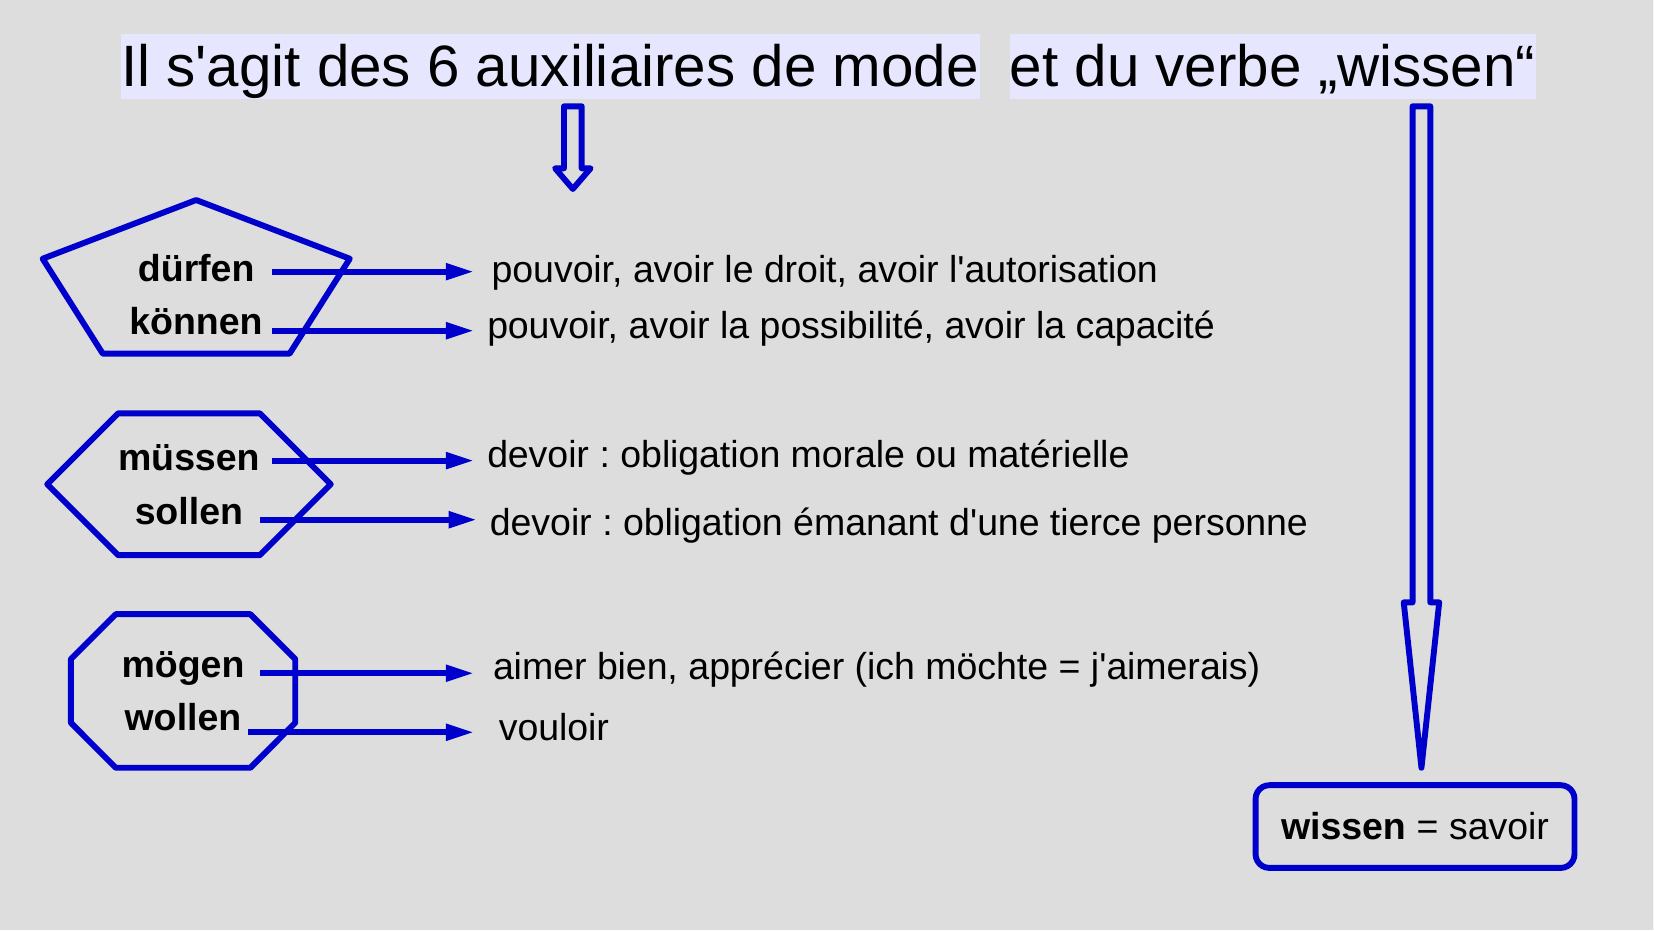

Il s'agit des 6 auxiliaires de mode
et du verbe „wissen“
dürfen
können
pouvoir, avoir le droit, avoir l'autorisation
pouvoir, avoir la possibilité, avoir la capacité
müssen
sollen
devoir : obligation morale ou matérielle
devoir : obligation émanant d'une tierce personne
mögen
wollen
aimer bien, apprécier (ich möchte = j'aimerais)
vouloir
wissen = savoir